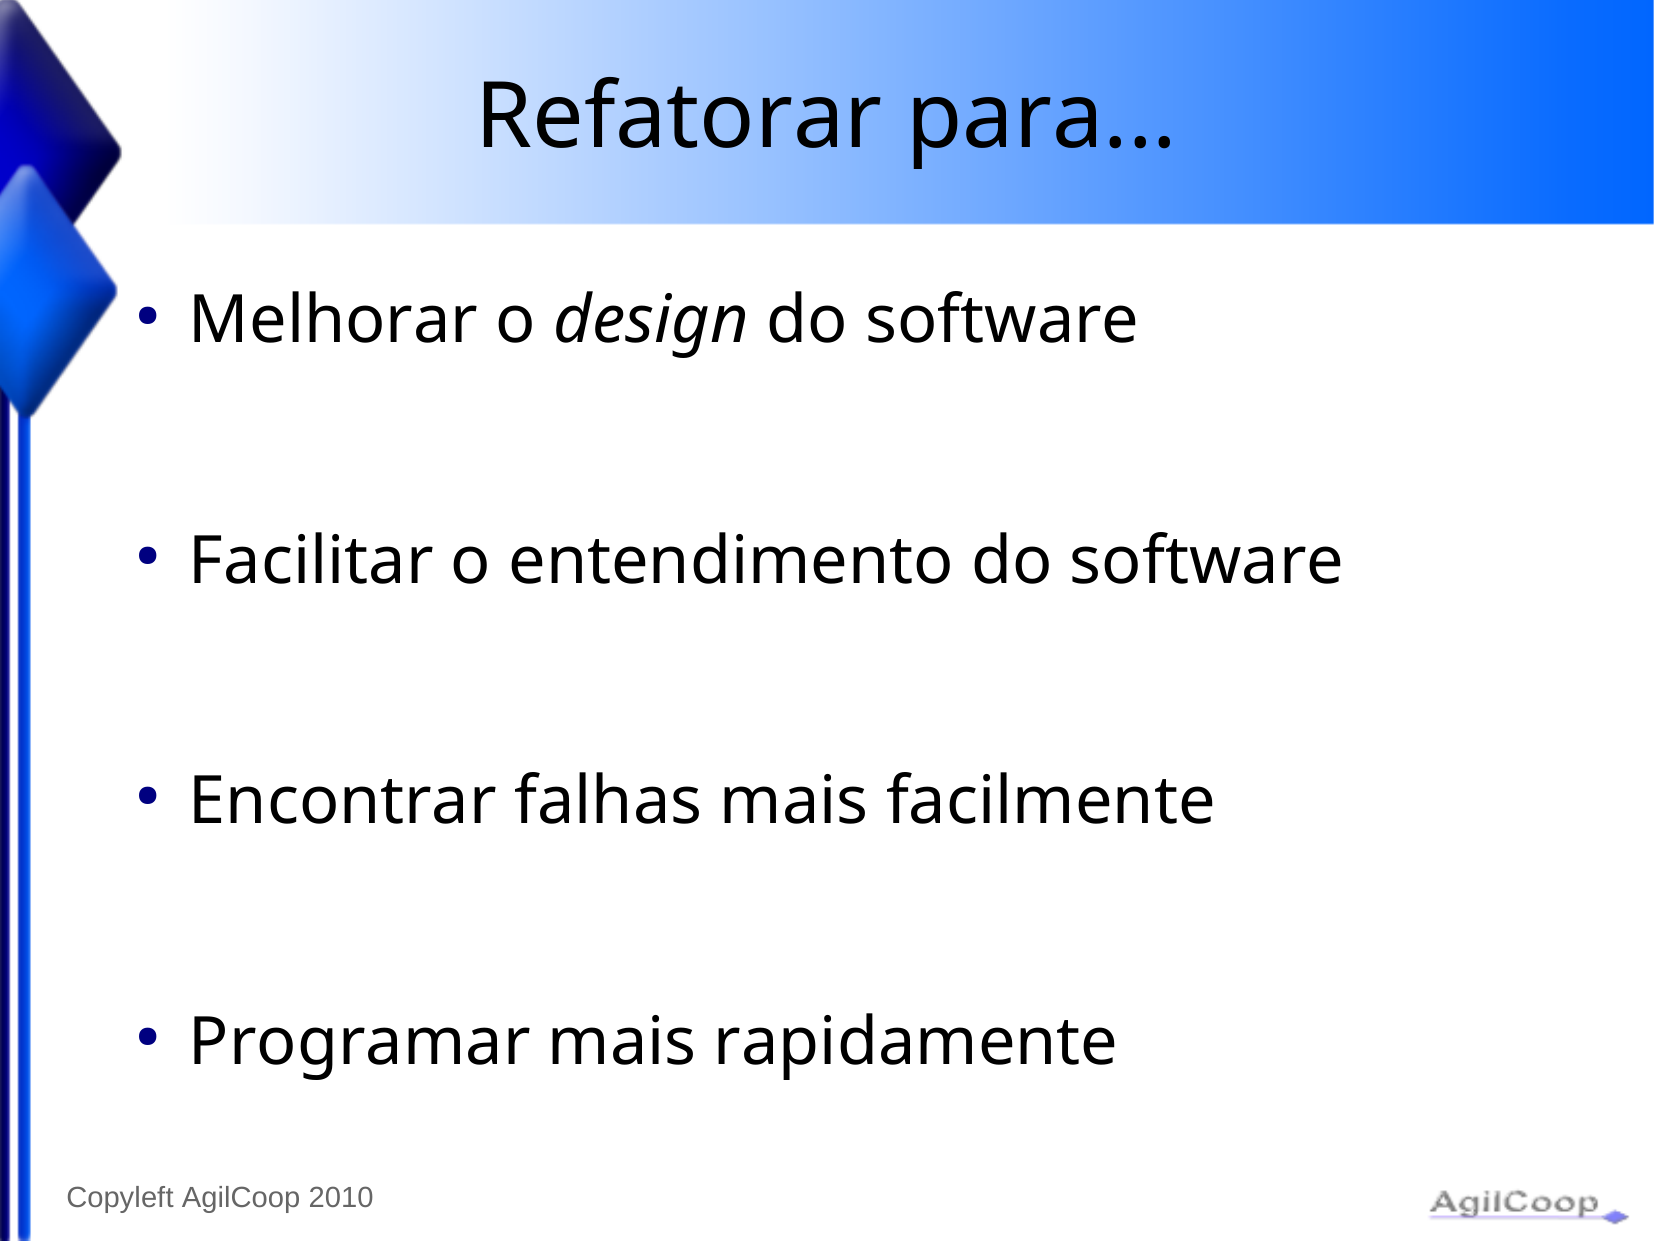

# Refatorar para...
Melhorar o design do software
Facilitar o entendimento do software
Encontrar falhas mais facilmente
Programar mais rapidamente
Copyleft AgilCoop 2010